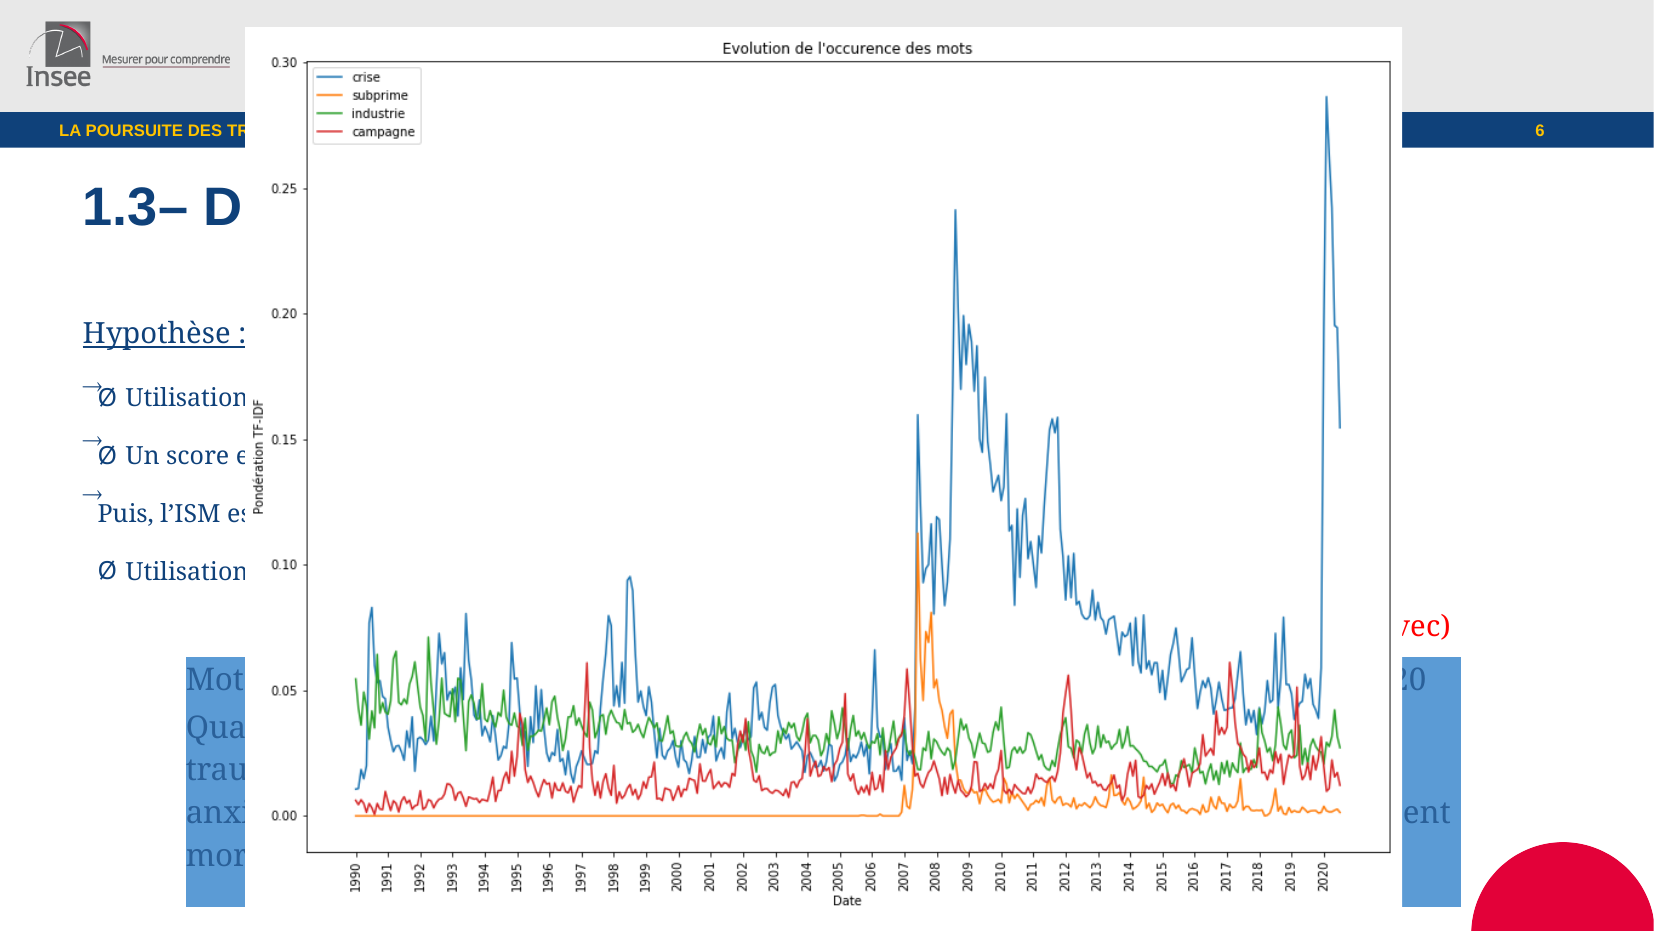

Construction de la base de données et de l’ism
La poursuite des travaux sur l'Indice de Sentiment Médiatique
# 1.3– dictionnaire et ism
Hypothèse : le fréquence de certains mots est liée à l’activité économique
Utilisation d’un dictionnaire de mots : positifs (+1) ou négatifs (-1)
Un score est calculé pour chaque article :
Puis, l’ISM est obtenu comme la moyenne des scores des articles sur la période
Utilisation du dictionnaire élaboré par les auteurs de Bortoli et al (2018)
+ ajout de mots par des méthodes de NLP (forêts aléatoires et word2vec)
| Mots négatifs supplémentaires en 2020 | Mots positifs supplémentaires en 2020 |
| --- | --- |
| Quatorzaine, effondremer, biosource, traumatiqu, drastiquer, epidemiologique, anxiete, desinfecter, macroniste, bancal, moral, viagere, contagieux, espacezoom, | Capter, propulse, bondir, foret, genial, irremplacable, fraise, louvre, acceptee, digitalisation, aerer, flecher, raisonnement |